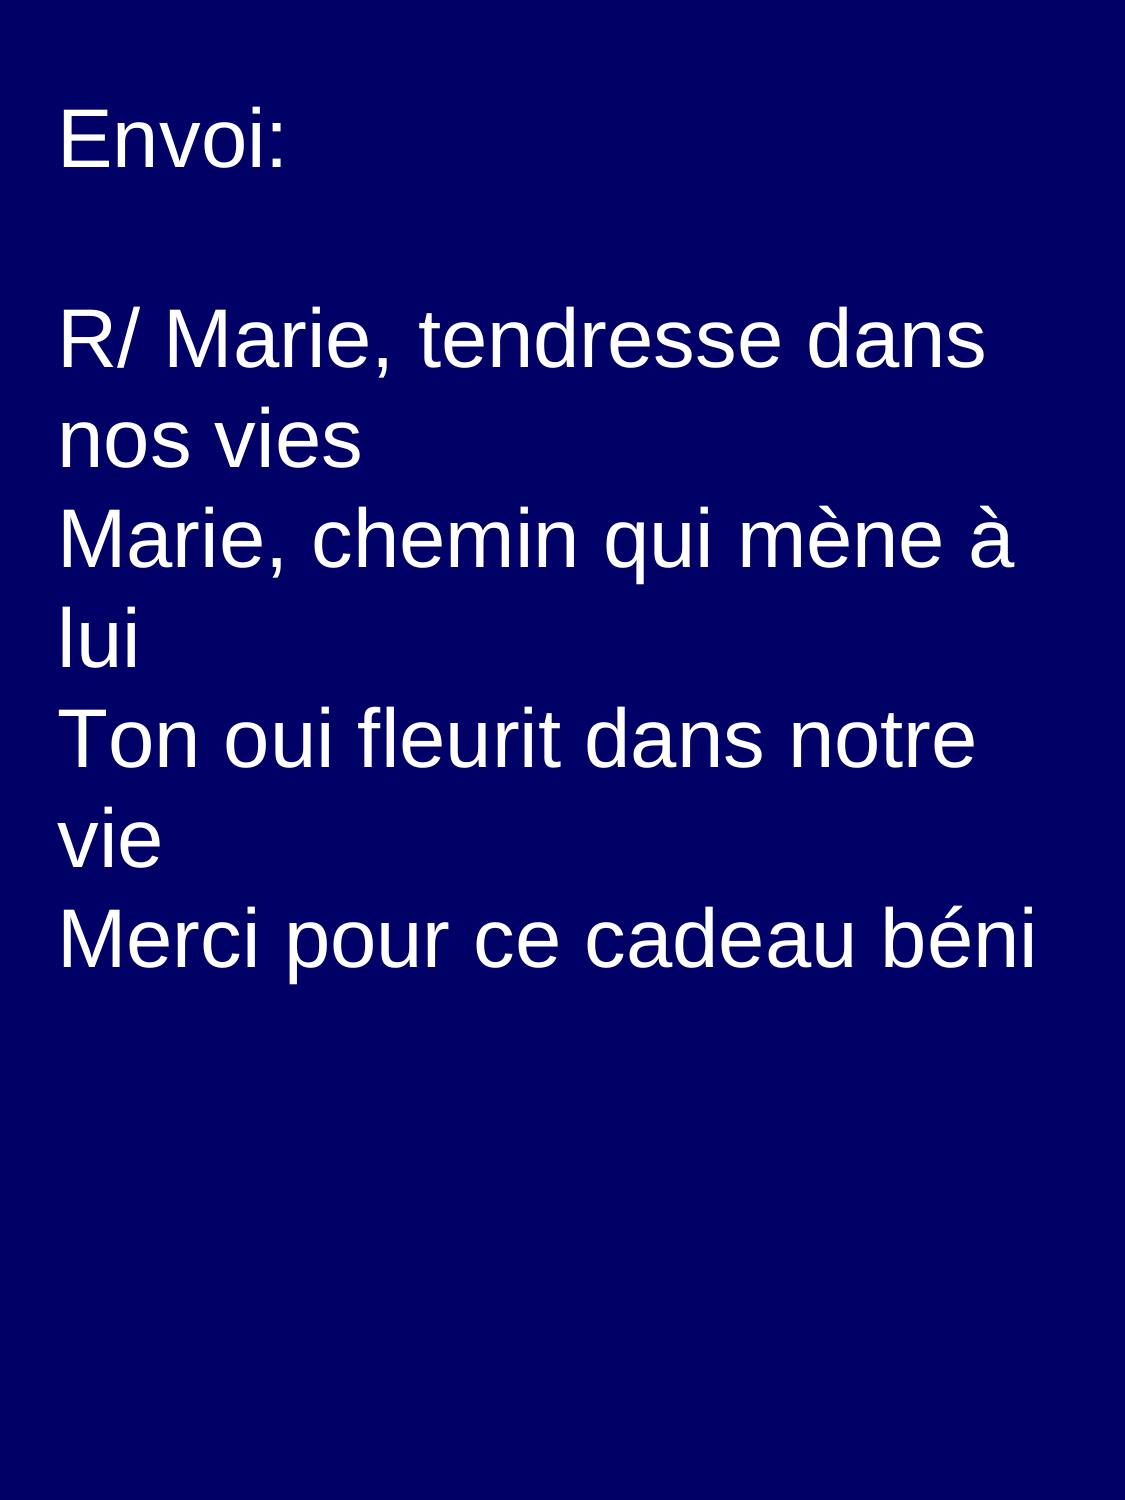

Envoi:
R/ Marie, tendresse dans nos vies
Marie, chemin qui mène à lui
Ton oui fleurit dans notre vie
Merci pour ce cadeau béni